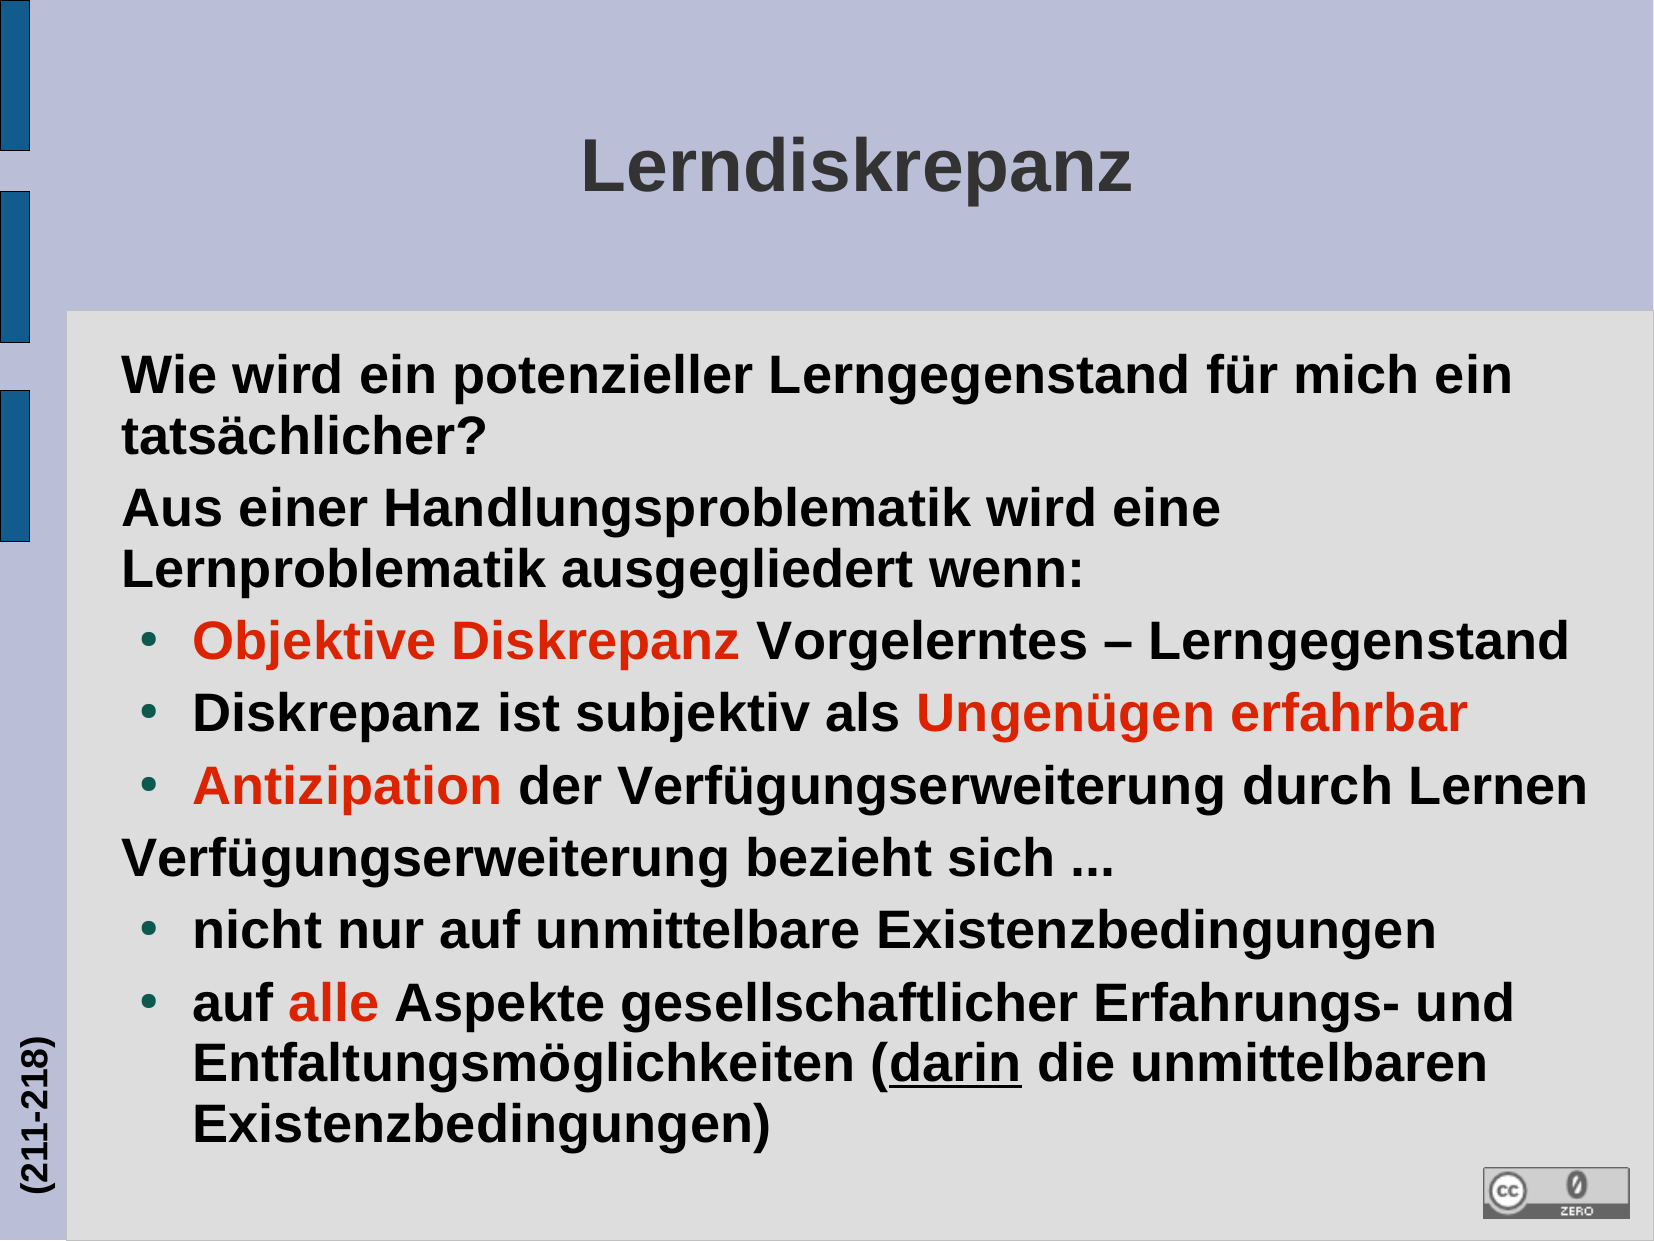

# Lerndiskrepanz
Wie wird ein potenzieller Lerngegenstand für mich ein tatsächlicher?
Aus einer Handlungsproblematik wird eine Lernproblematik ausgegliedert wenn:
Objektive Diskrepanz Vorgelerntes – Lerngegenstand
Diskrepanz ist subjektiv als Ungenügen erfahrbar
Antizipation der Verfügungserweiterung durch Lernen
Verfügungserweiterung bezieht sich ...
nicht nur auf unmittelbare Existenzbedingungen
auf alle Aspekte gesellschaftlicher Erfahrungs- und
Entfaltungsmöglichkeiten (darin die unmittelbaren Existenzbedingungen)
(211-218)